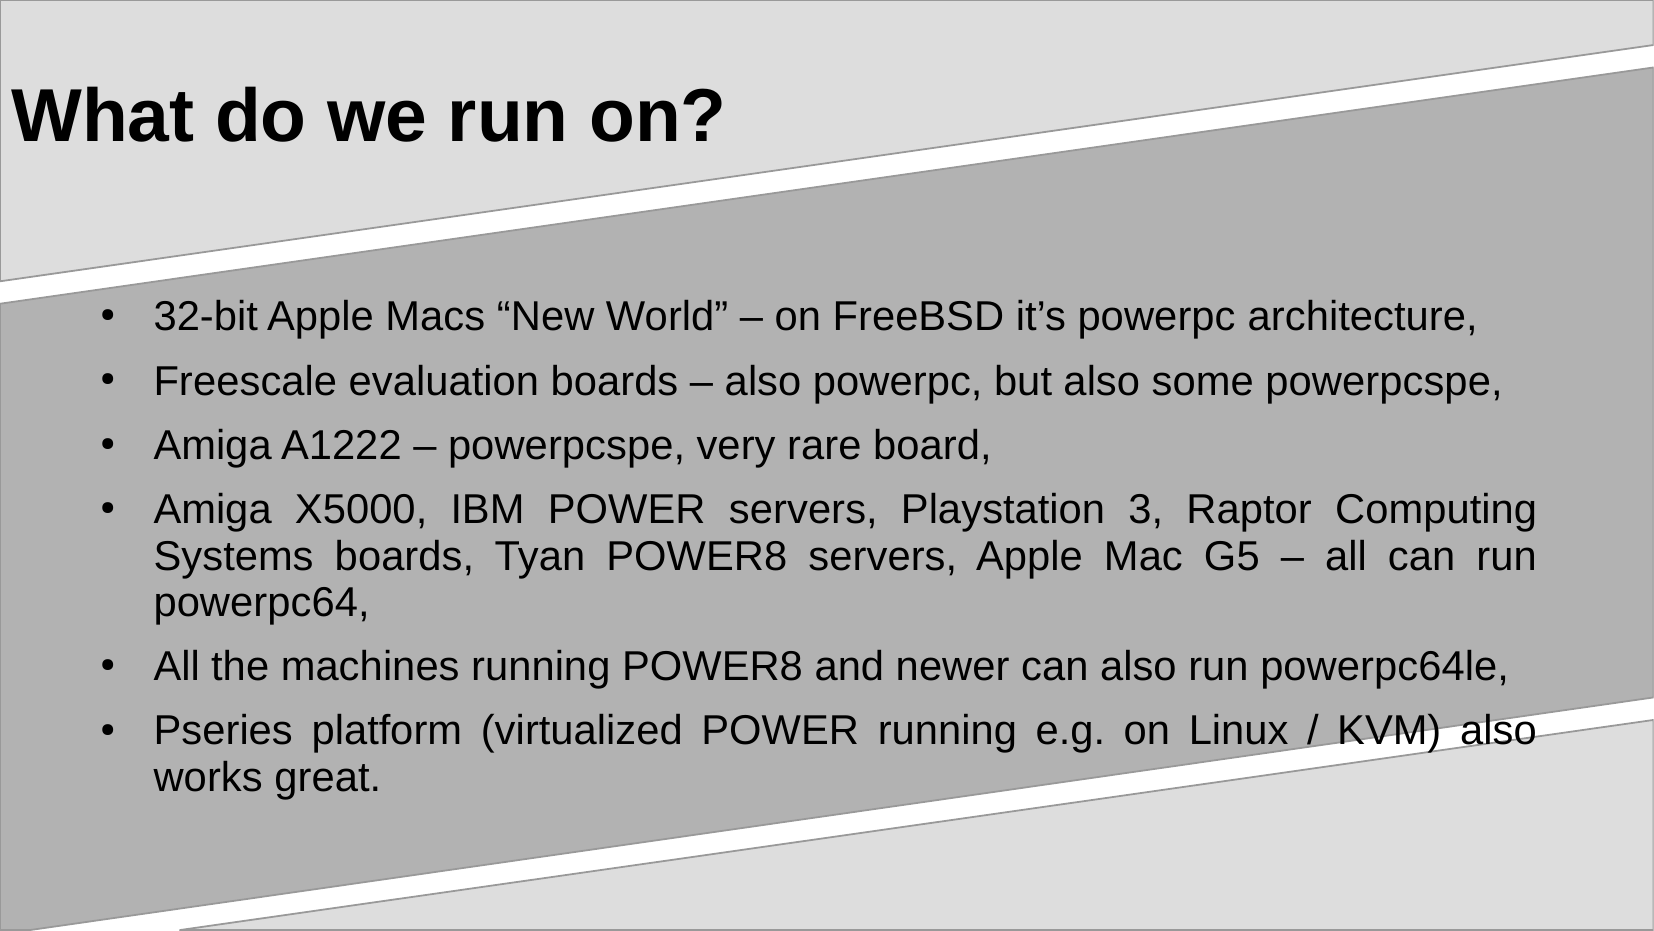

# What do we run on?
32-bit Apple Macs “New World” – on FreeBSD it’s powerpc architecture,
Freescale evaluation boards – also powerpc, but also some powerpcspe,
Amiga A1222 – powerpcspe, very rare board,
Amiga X5000, IBM POWER servers, Playstation 3, Raptor Computing Systems boards, Tyan POWER8 servers, Apple Mac G5 – all can run powerpc64,
All the machines running POWER8 and newer can also run powerpc64le,
Pseries platform (virtualized POWER running e.g. on Linux / KVM) also works great.